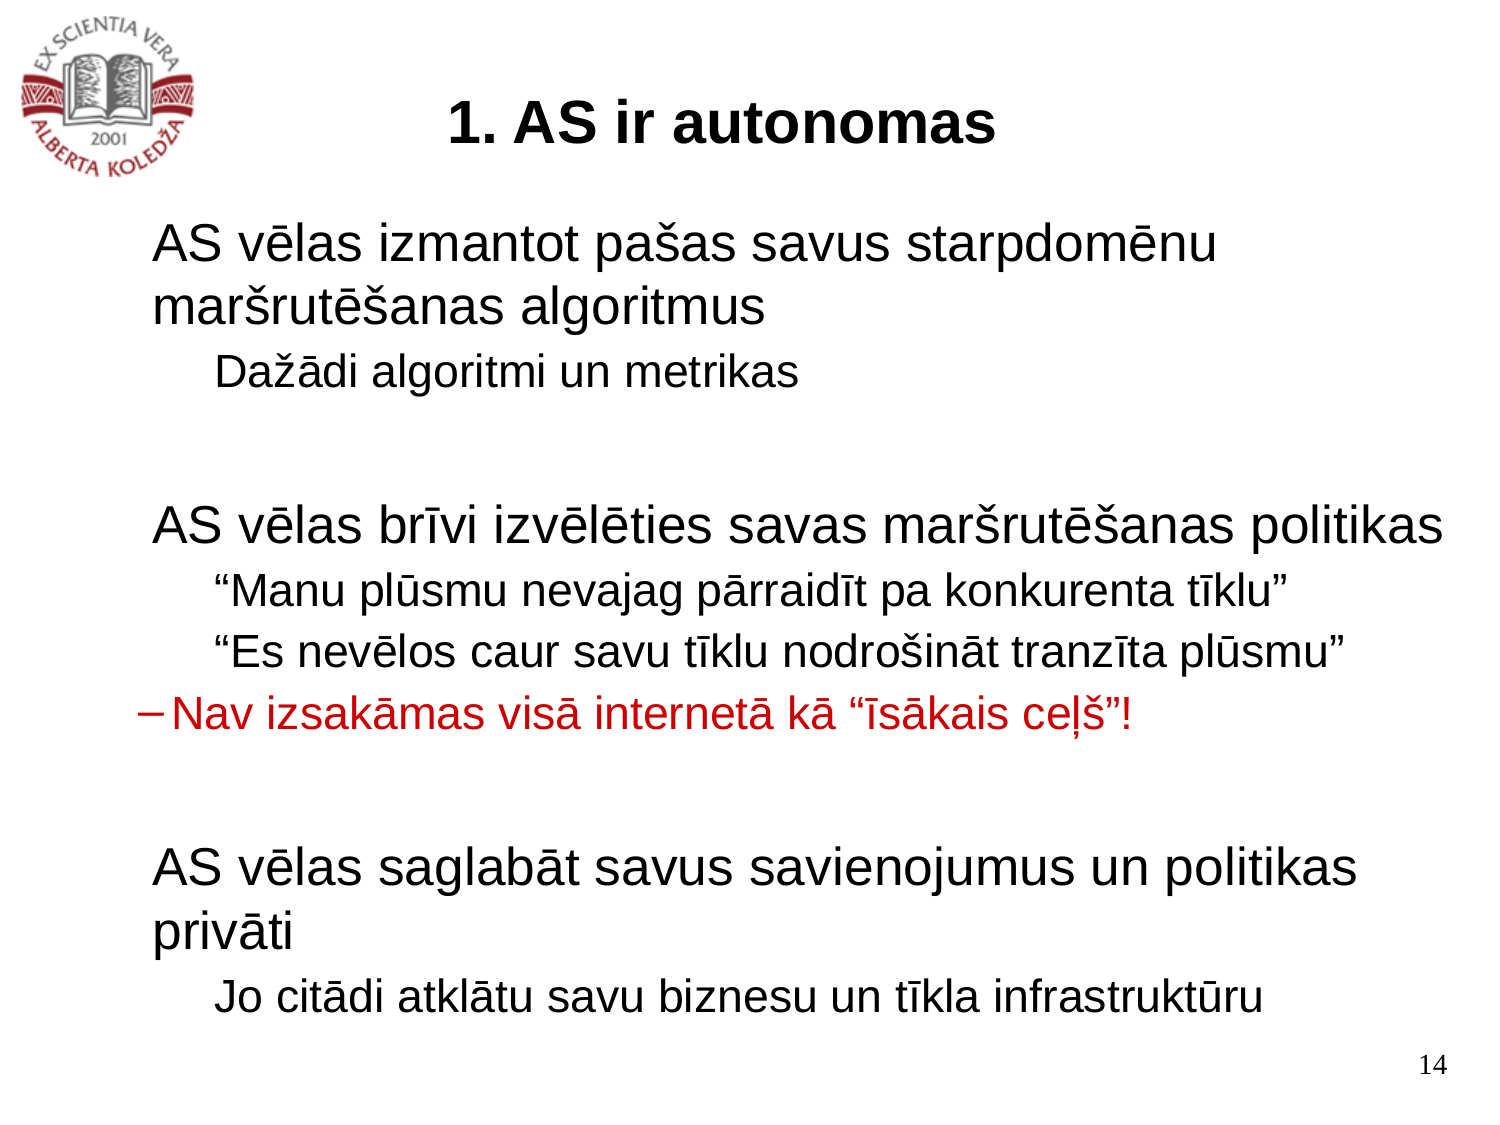

# 1. AS ir autonomas
AS vēlas izmantot pašas savus starpdomēnu maršrutēšanas algoritmus
Dažādi algoritmi un metrikas
AS vēlas brīvi izvēlēties savas maršrutēšanas politikas
“Manu plūsmu nevajag pārraidīt pa konkurenta tīklu”
“Es nevēlos caur savu tīklu nodrošināt tranzīta plūsmu”
Nav izsakāmas visā internetā kā “īsākais ceļš”!
AS vēlas saglabāt savus savienojumus un politikas privāti
Jo citādi atklātu savu biznesu un tīkla infrastruktūru